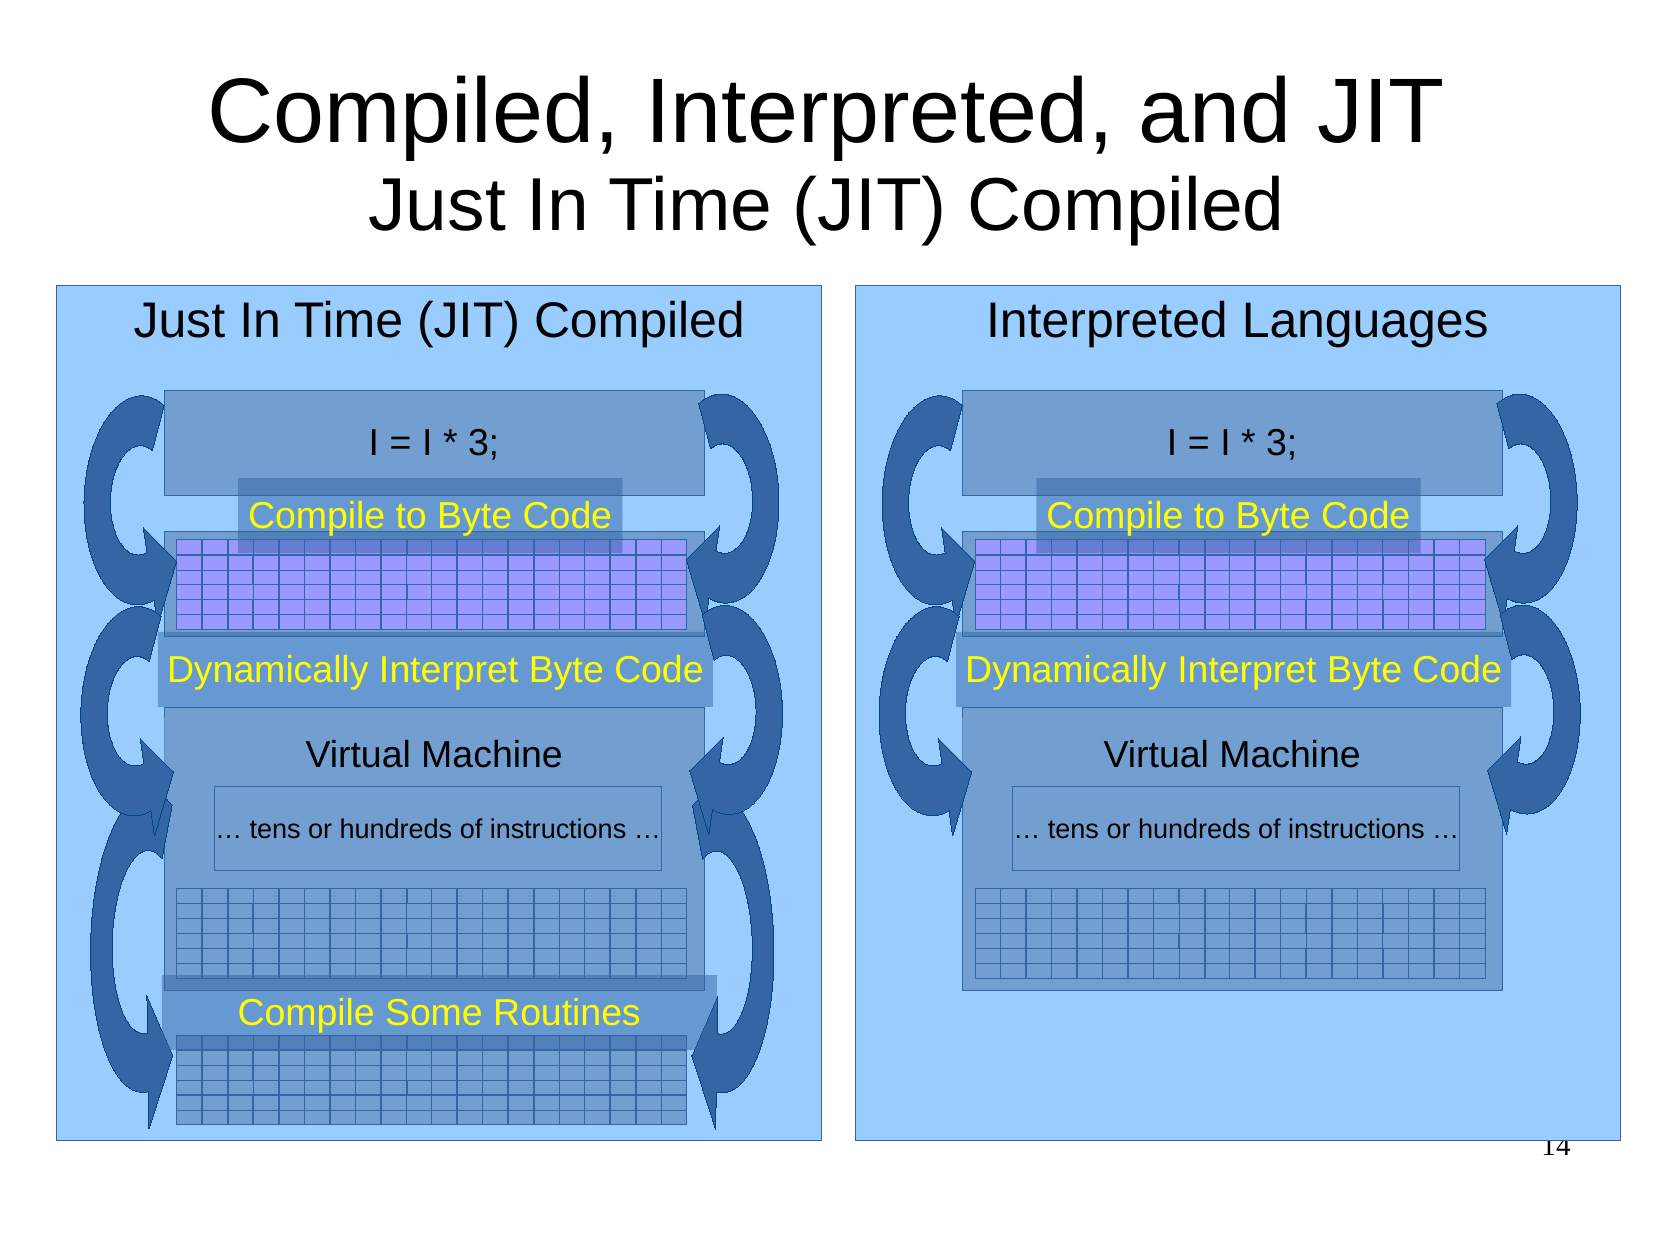

# Compiled, Interpreted, and JIT Just In Time (JIT) Compiled
Just In Time (JIT) Compiled
Interpreted Languages
I = I * 3;
I = I * 3;
Compile to Byte Code
Compile to Byte Code
Dynamically Interpret Byte Code
Dynamically Interpret Byte Code
Virtual Machine
Virtual Machine
… tens or hundreds of instructions …
… tens or hundreds of instructions …
Compile Some Routines
14